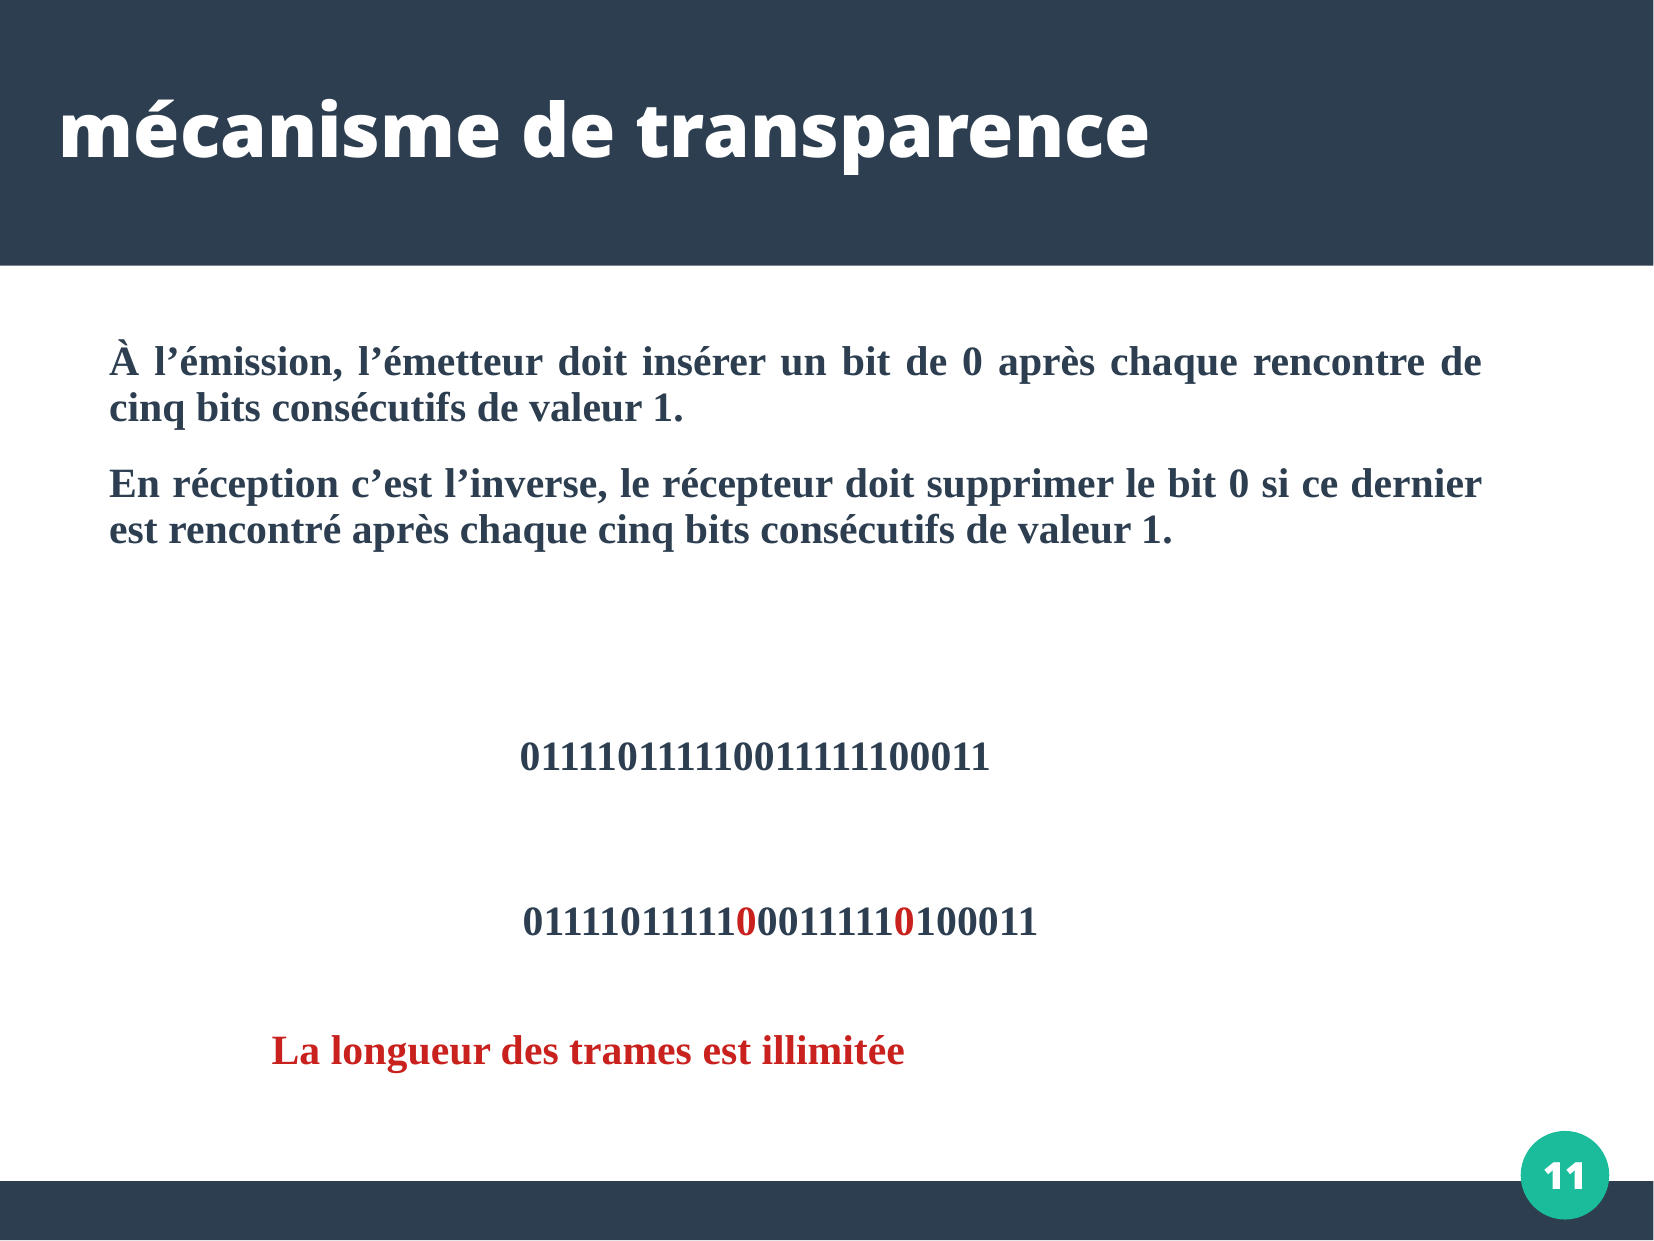

# mécanisme de transparence
À l’émission, l’émetteur doit insérer un bit de 0 après chaque rencontre de cinq bits consécutifs de valeur 1.
En réception c’est l’inverse, le récepteur doit supprimer le bit 0 si ce dernier est rencontré après chaque cinq bits consécutifs de valeur 1.
011110111110011111100011
01111011111000111110100011
La longueur des trames est illimitée
11